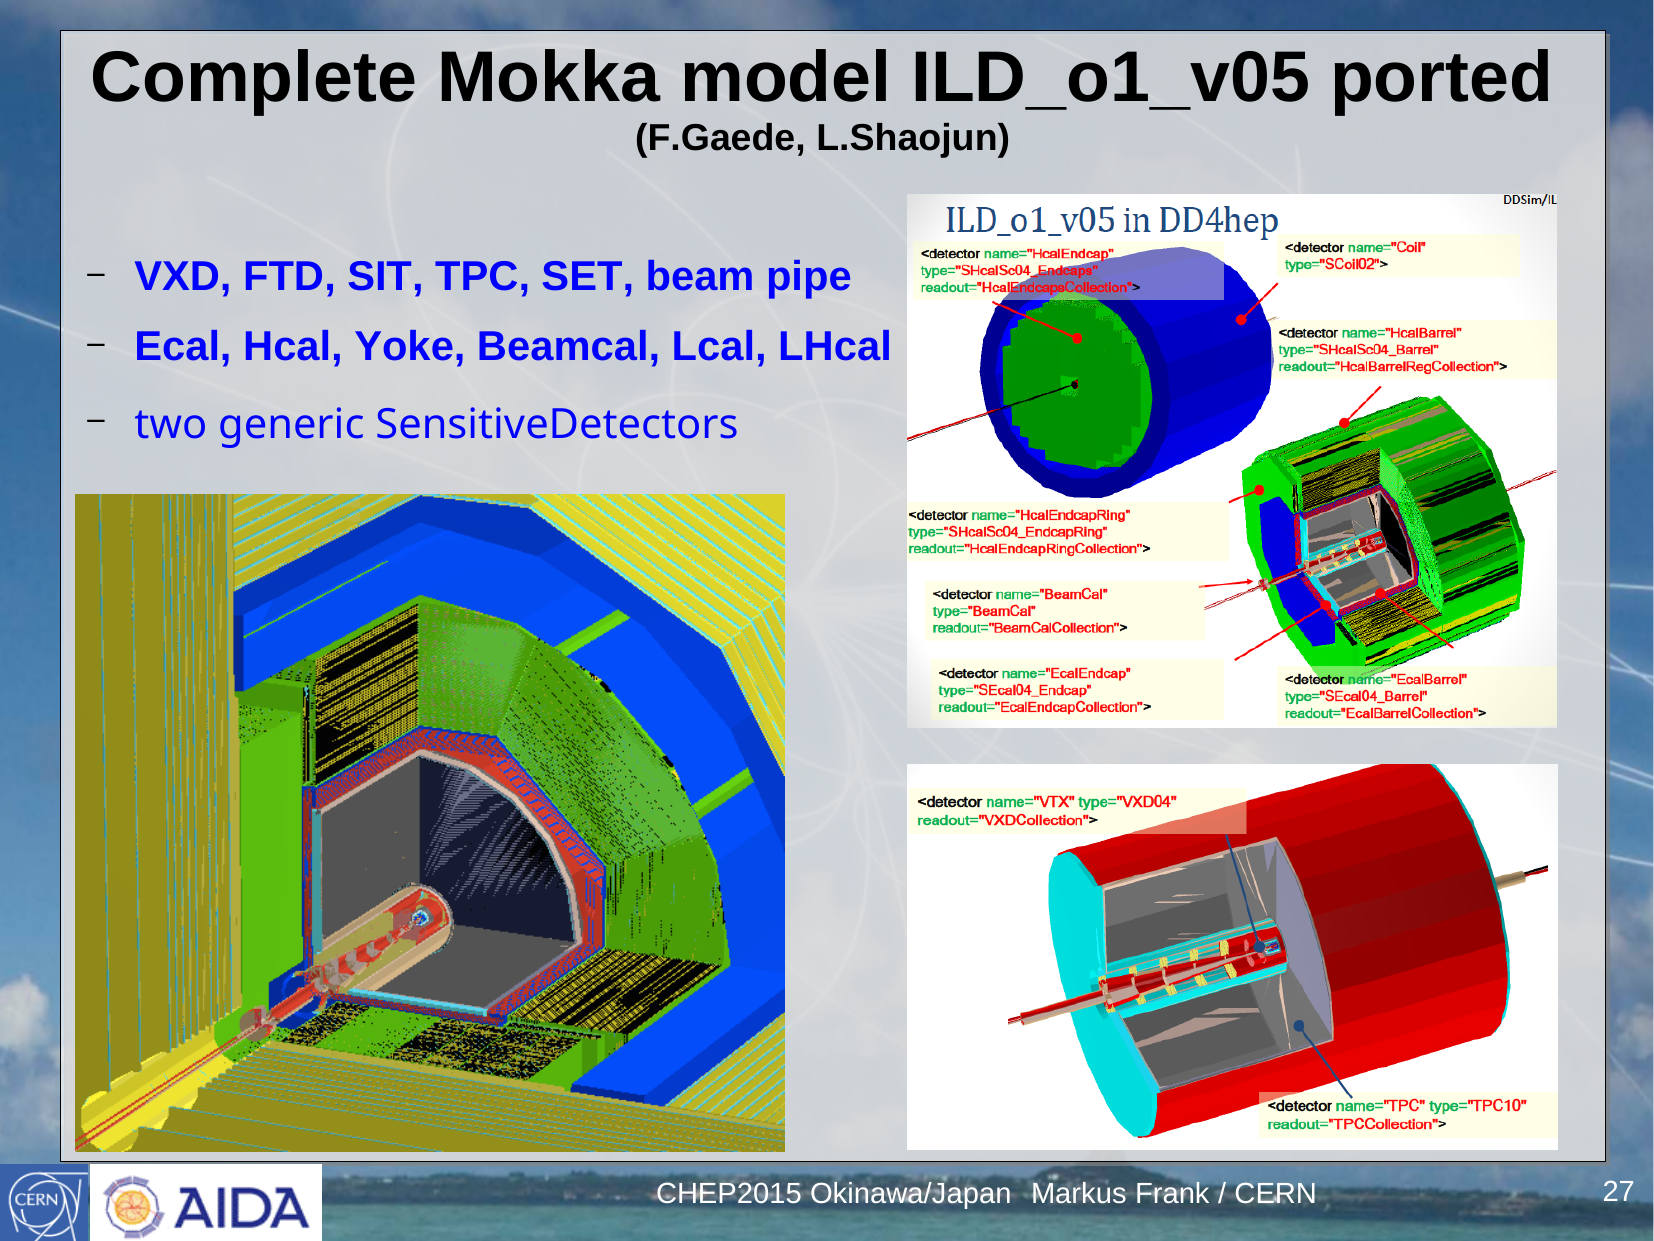

# Complete Mokka model ILD_o1_v05 ported (F.Gaede, L.Shaojun)
VXD, FTD, SIT, TPC, SET, beam pipe
Ecal, Hcal, Yoke, Beamcal, Lcal, LHcal
two generic SensitiveDetectors
27